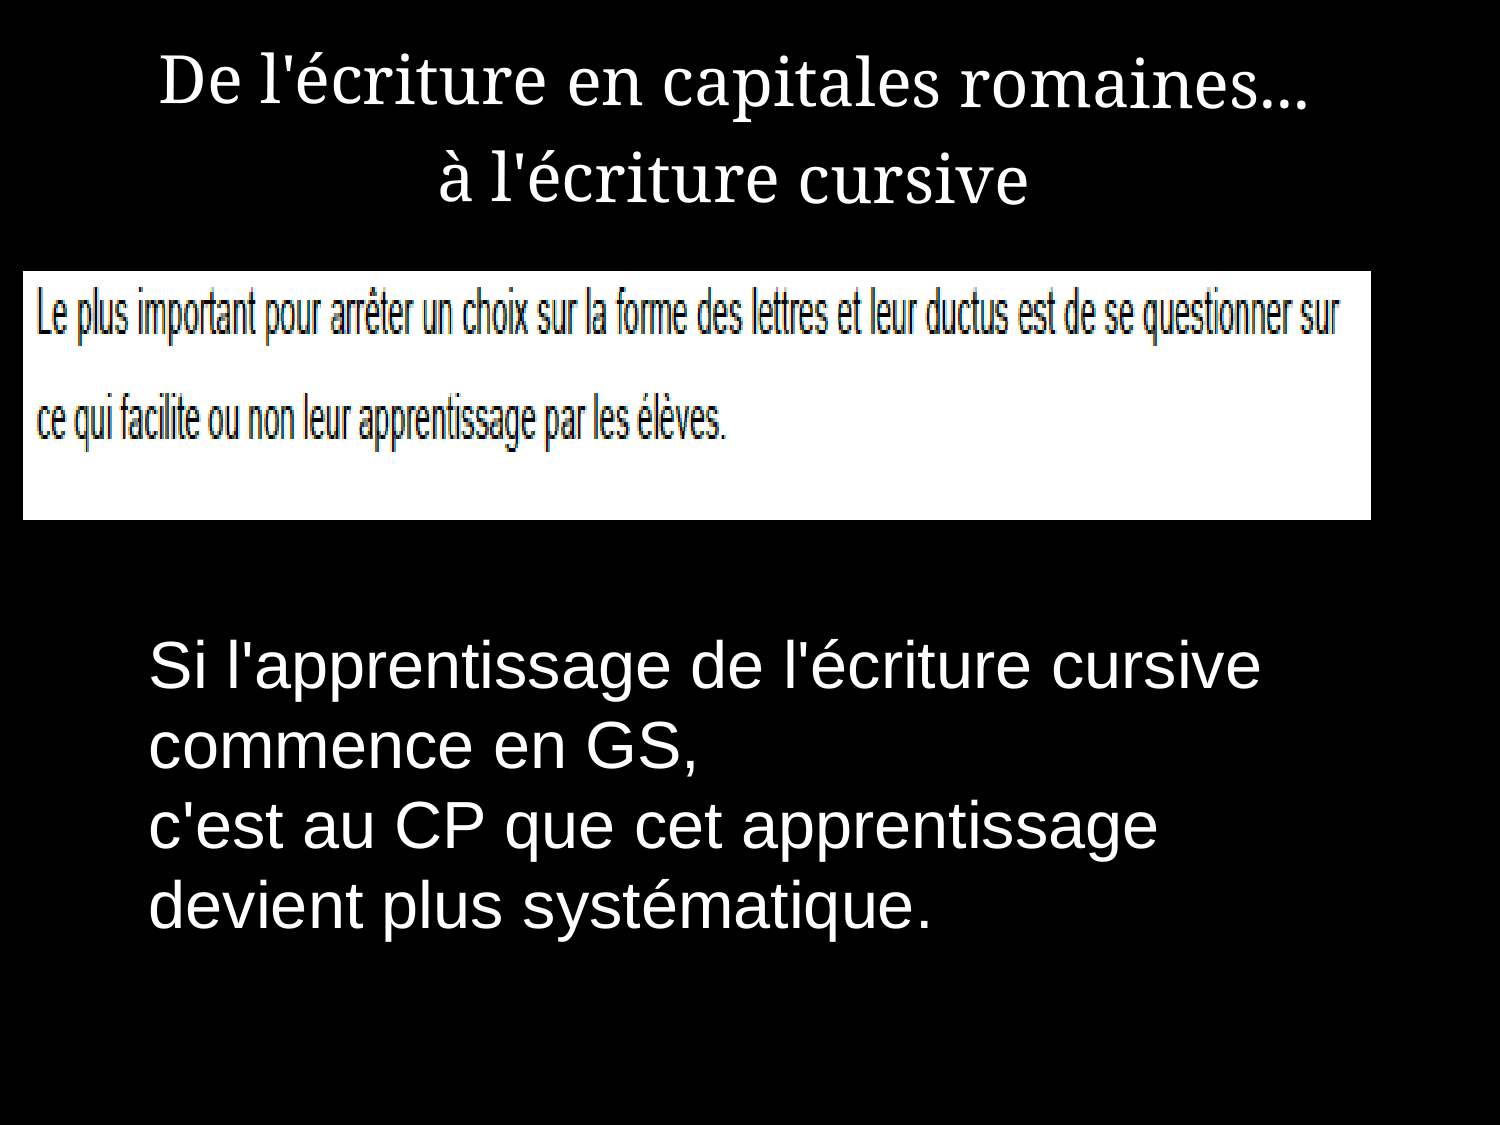

De l'écriture en capitales romaines...
à l'écriture cursive
Si l'apprentissage de l'écriture cursive
commence en GS,
c'est au CP que cet apprentissage
devient plus systématique.